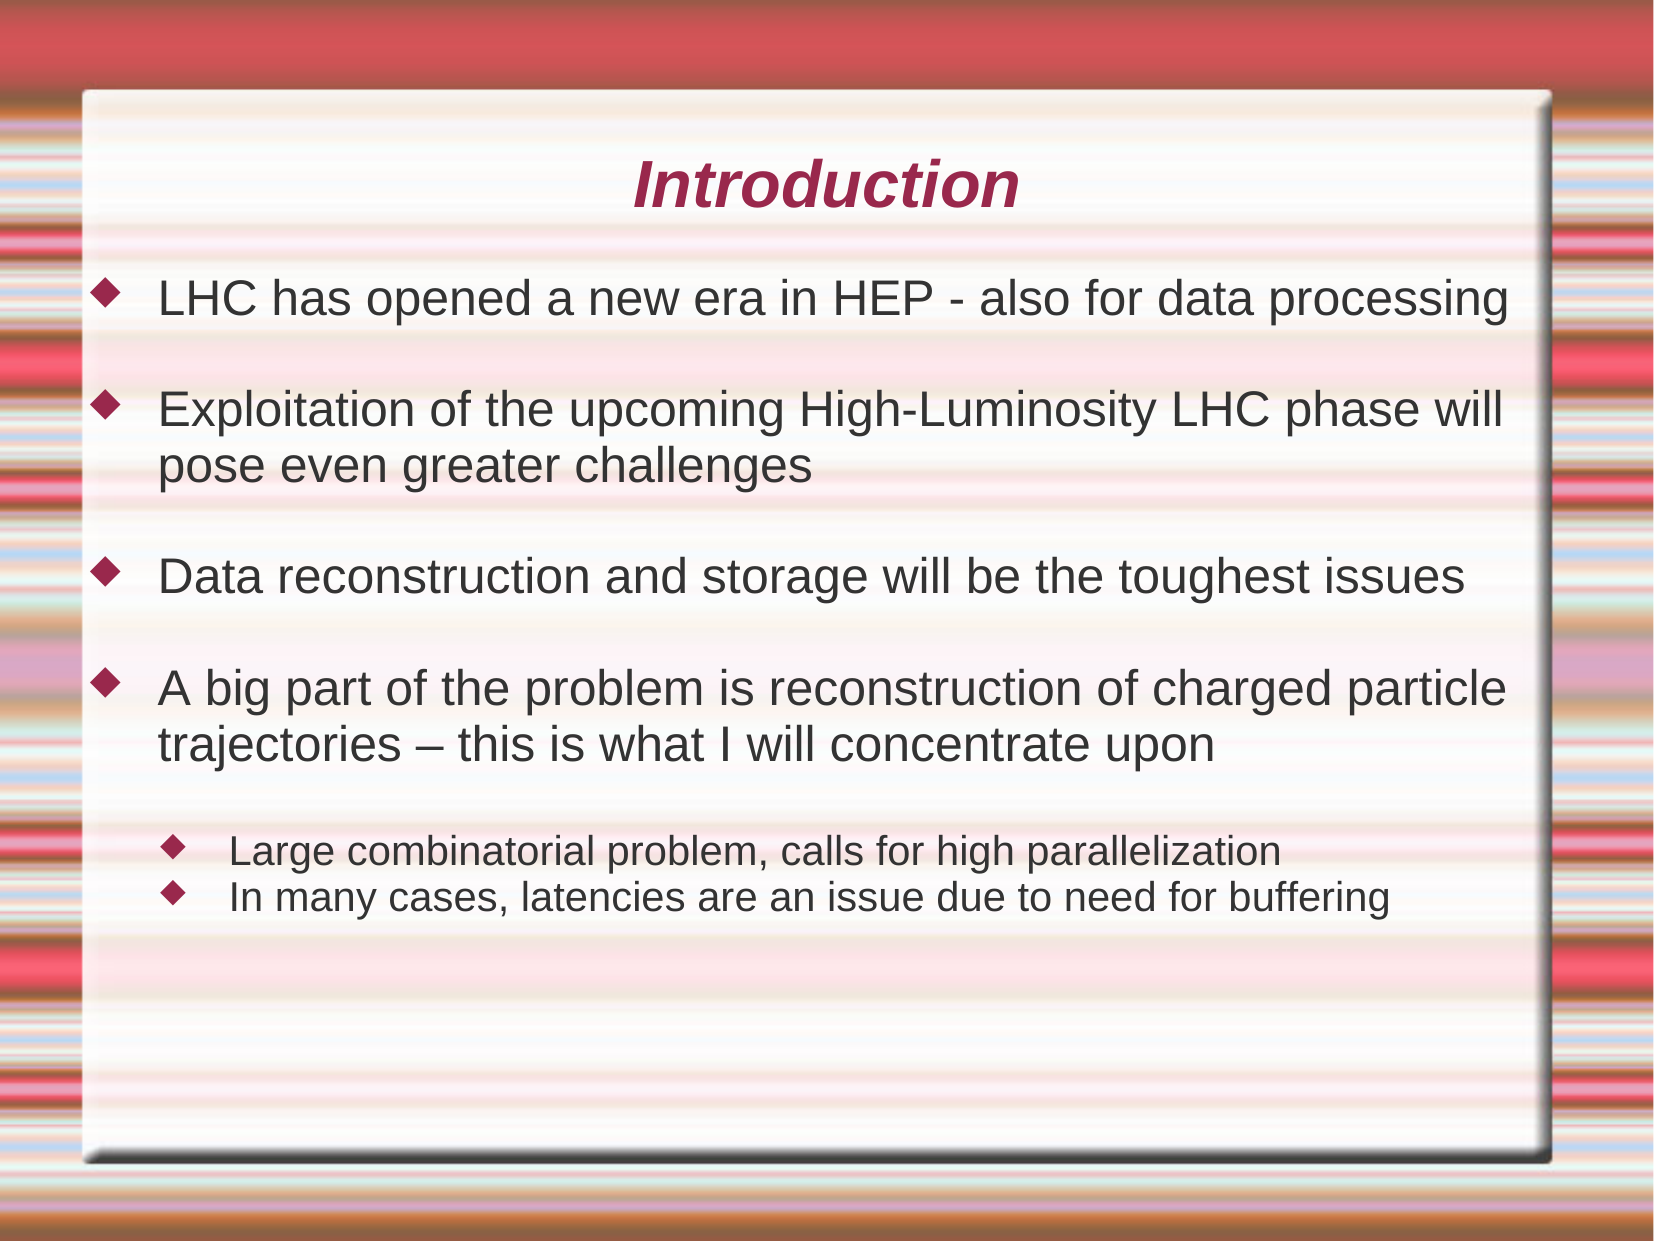

# Introduction
LHC has opened a new era in HEP - also for data processing
Exploitation of the upcoming High-Luminosity LHC phase will pose even greater challenges
Data reconstruction and storage will be the toughest issues
A big part of the problem is reconstruction of charged particle trajectories – this is what I will concentrate upon
Large combinatorial problem, calls for high parallelization
In many cases, latencies are an issue due to need for buffering